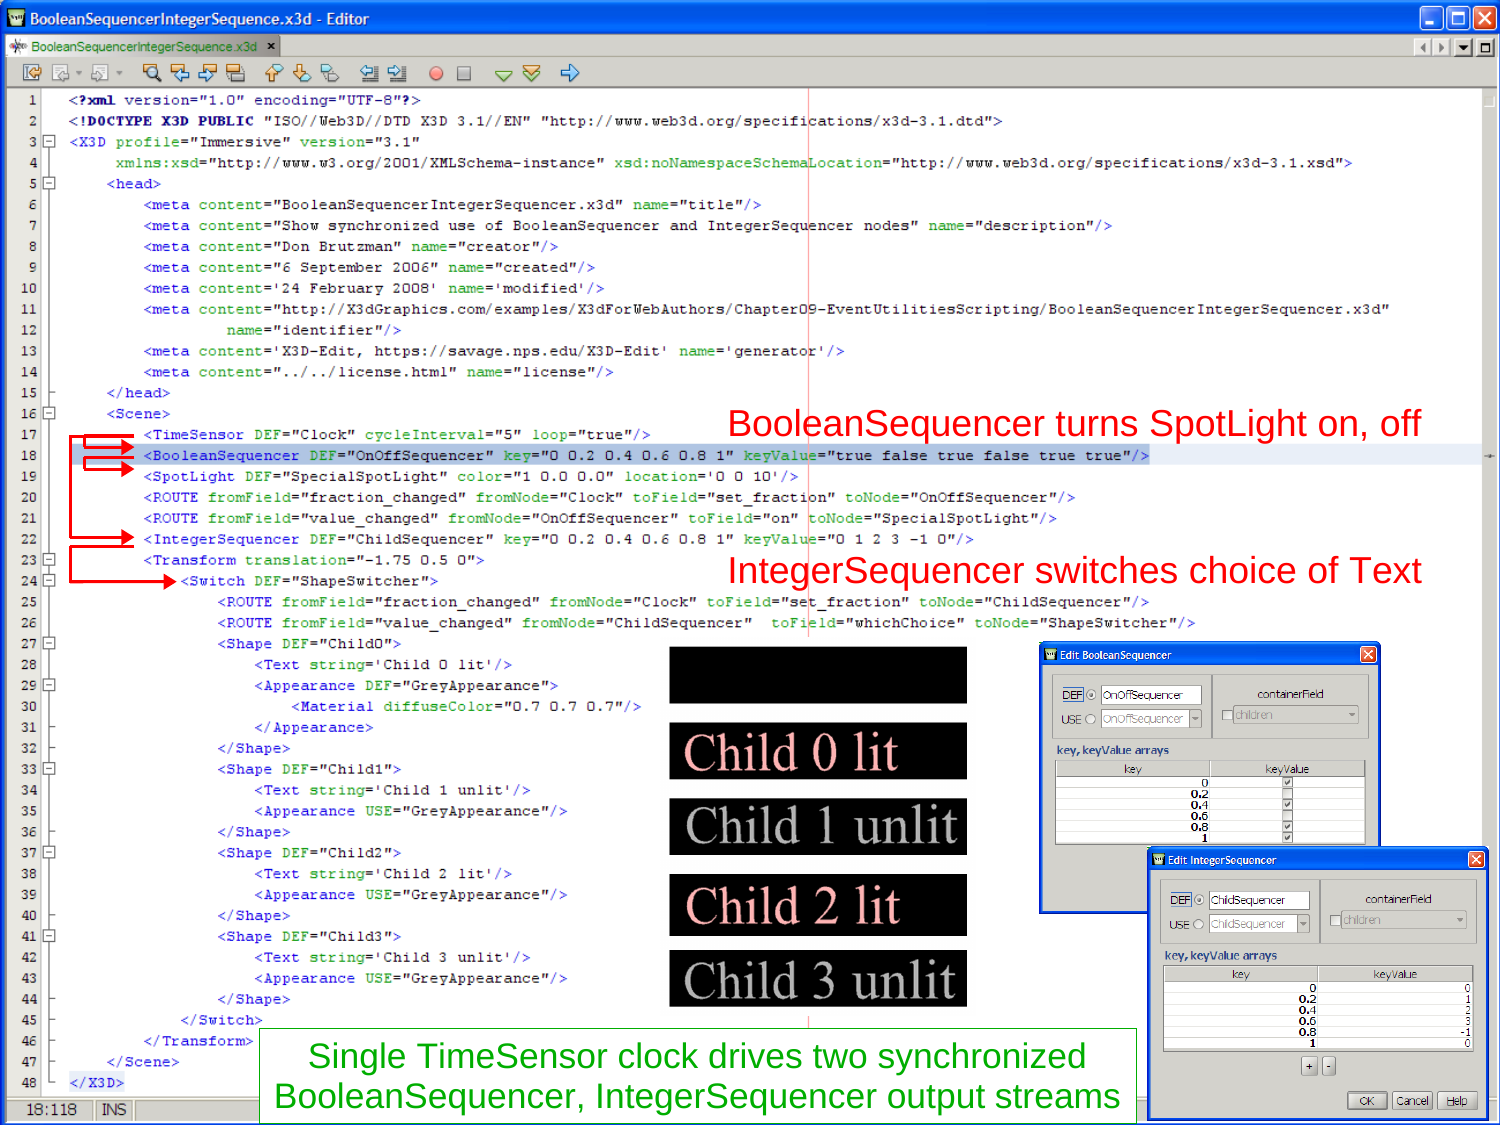

#
BooleanSequencer turns SpotLight on, off
IntegerSequencer switches choice of Text
Single TimeSensor clock drives two synchronized BooleanSequencer, IntegerSequencer output streams